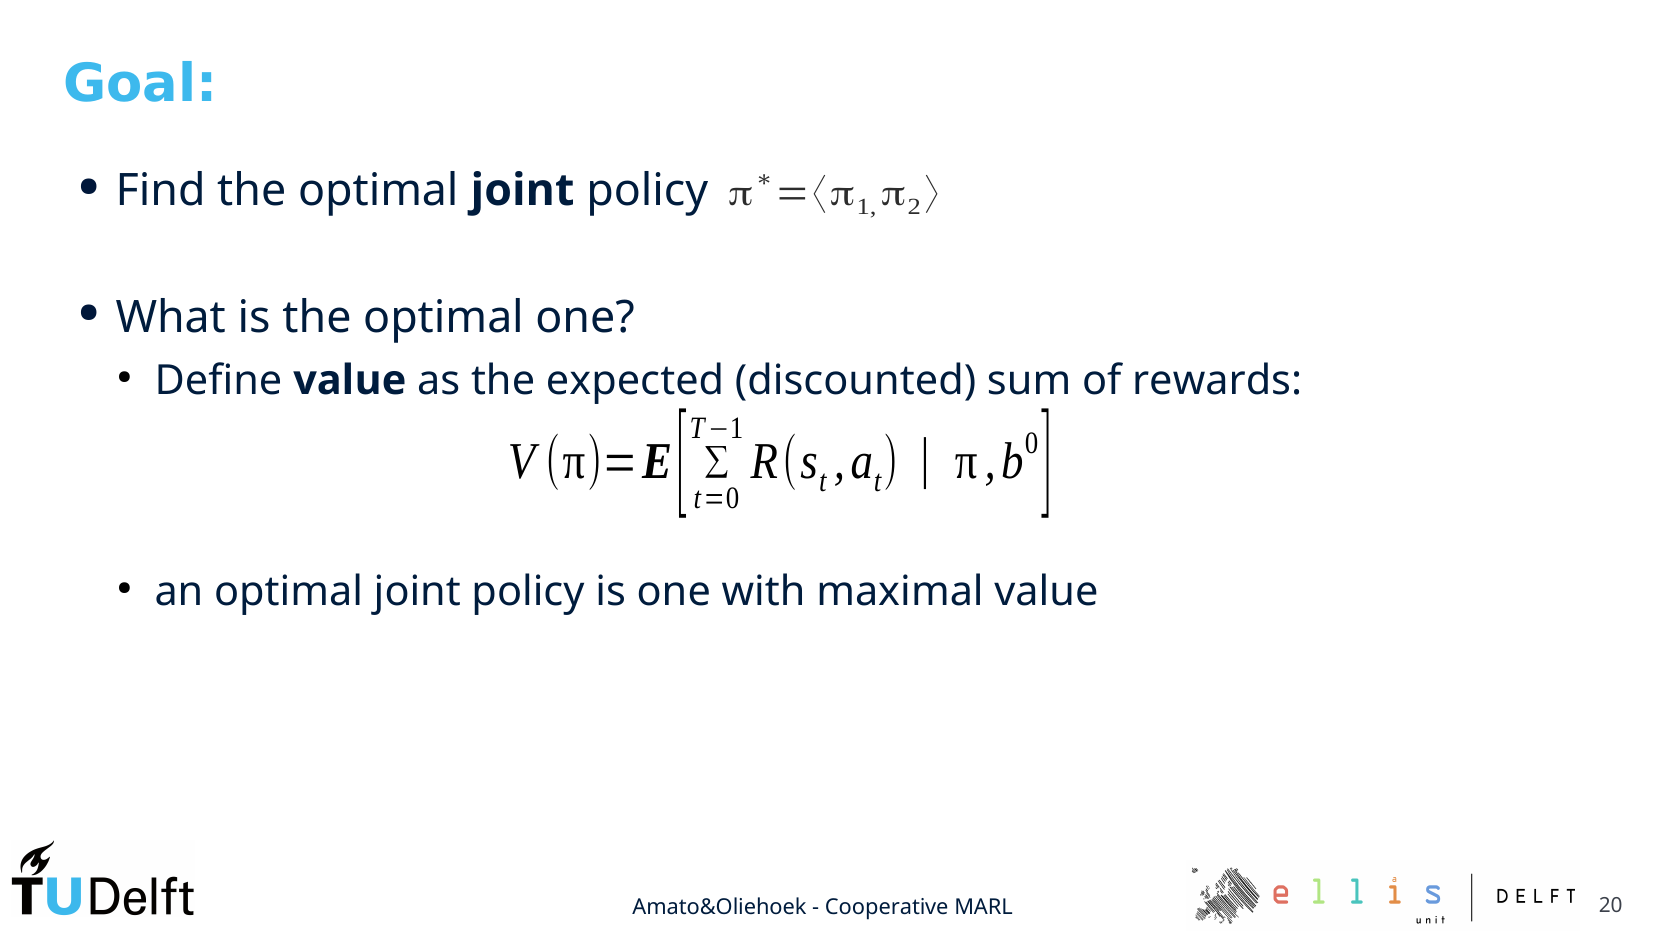

# Goal:
Find the optimal joint policy
What is the optimal one?
Define value as the expected (discounted) sum of rewards:
an optimal joint policy is one with maximal value
Amato&Oliehoek - Cooperative MARL